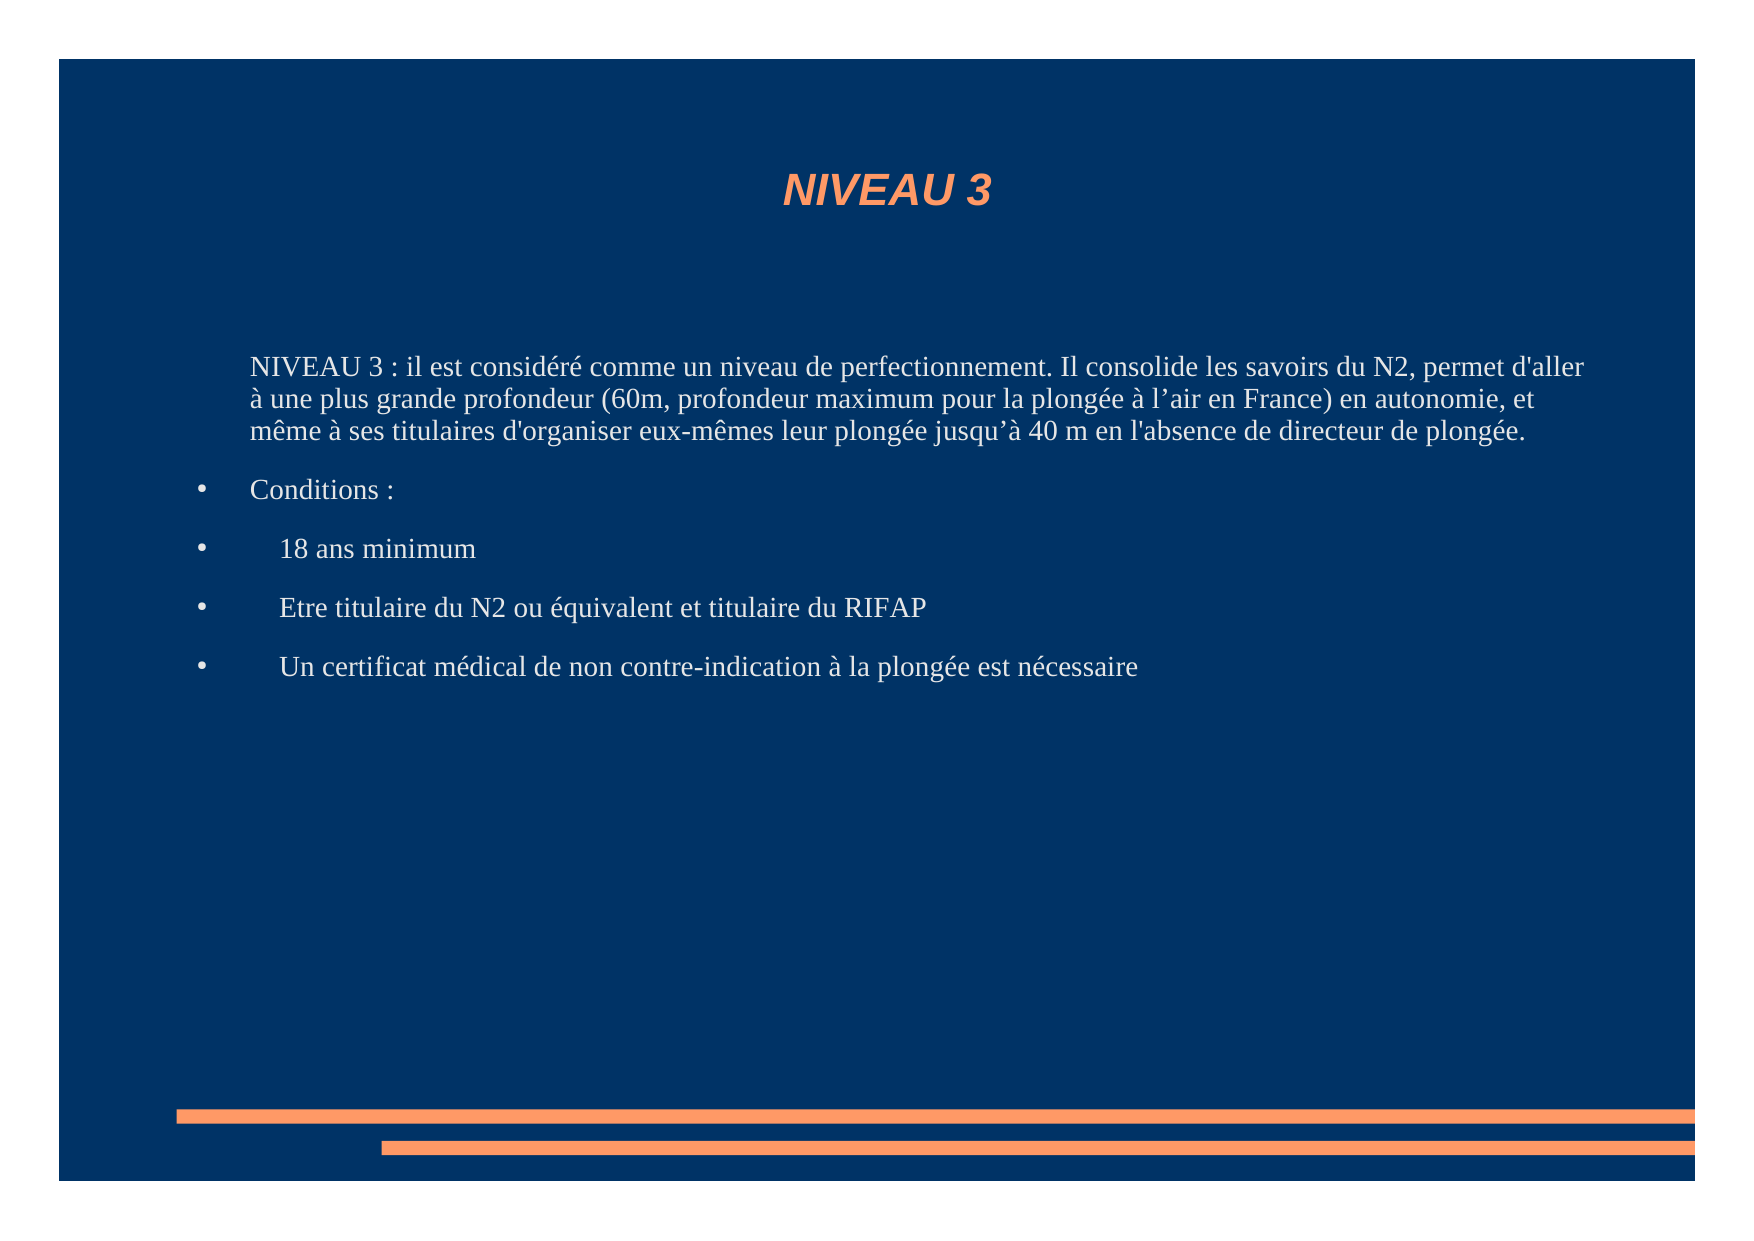

# NIVEAU 3
NIVEAU 3 : il est considéré comme un niveau de perfectionnement. Il consolide les savoirs du N2, permet d'aller à une plus grande profondeur (60m, profondeur maximum pour la plongée à l’air en France) en autonomie, et même à ses titulaires d'organiser eux-mêmes leur plongée jusqu’à 40 m en l'absence de directeur de plongée.
Conditions :
 18 ans minimum
 Etre titulaire du N2 ou équivalent et titulaire du RIFAP
 Un certificat médical de non contre-indication à la plongée est nécessaire